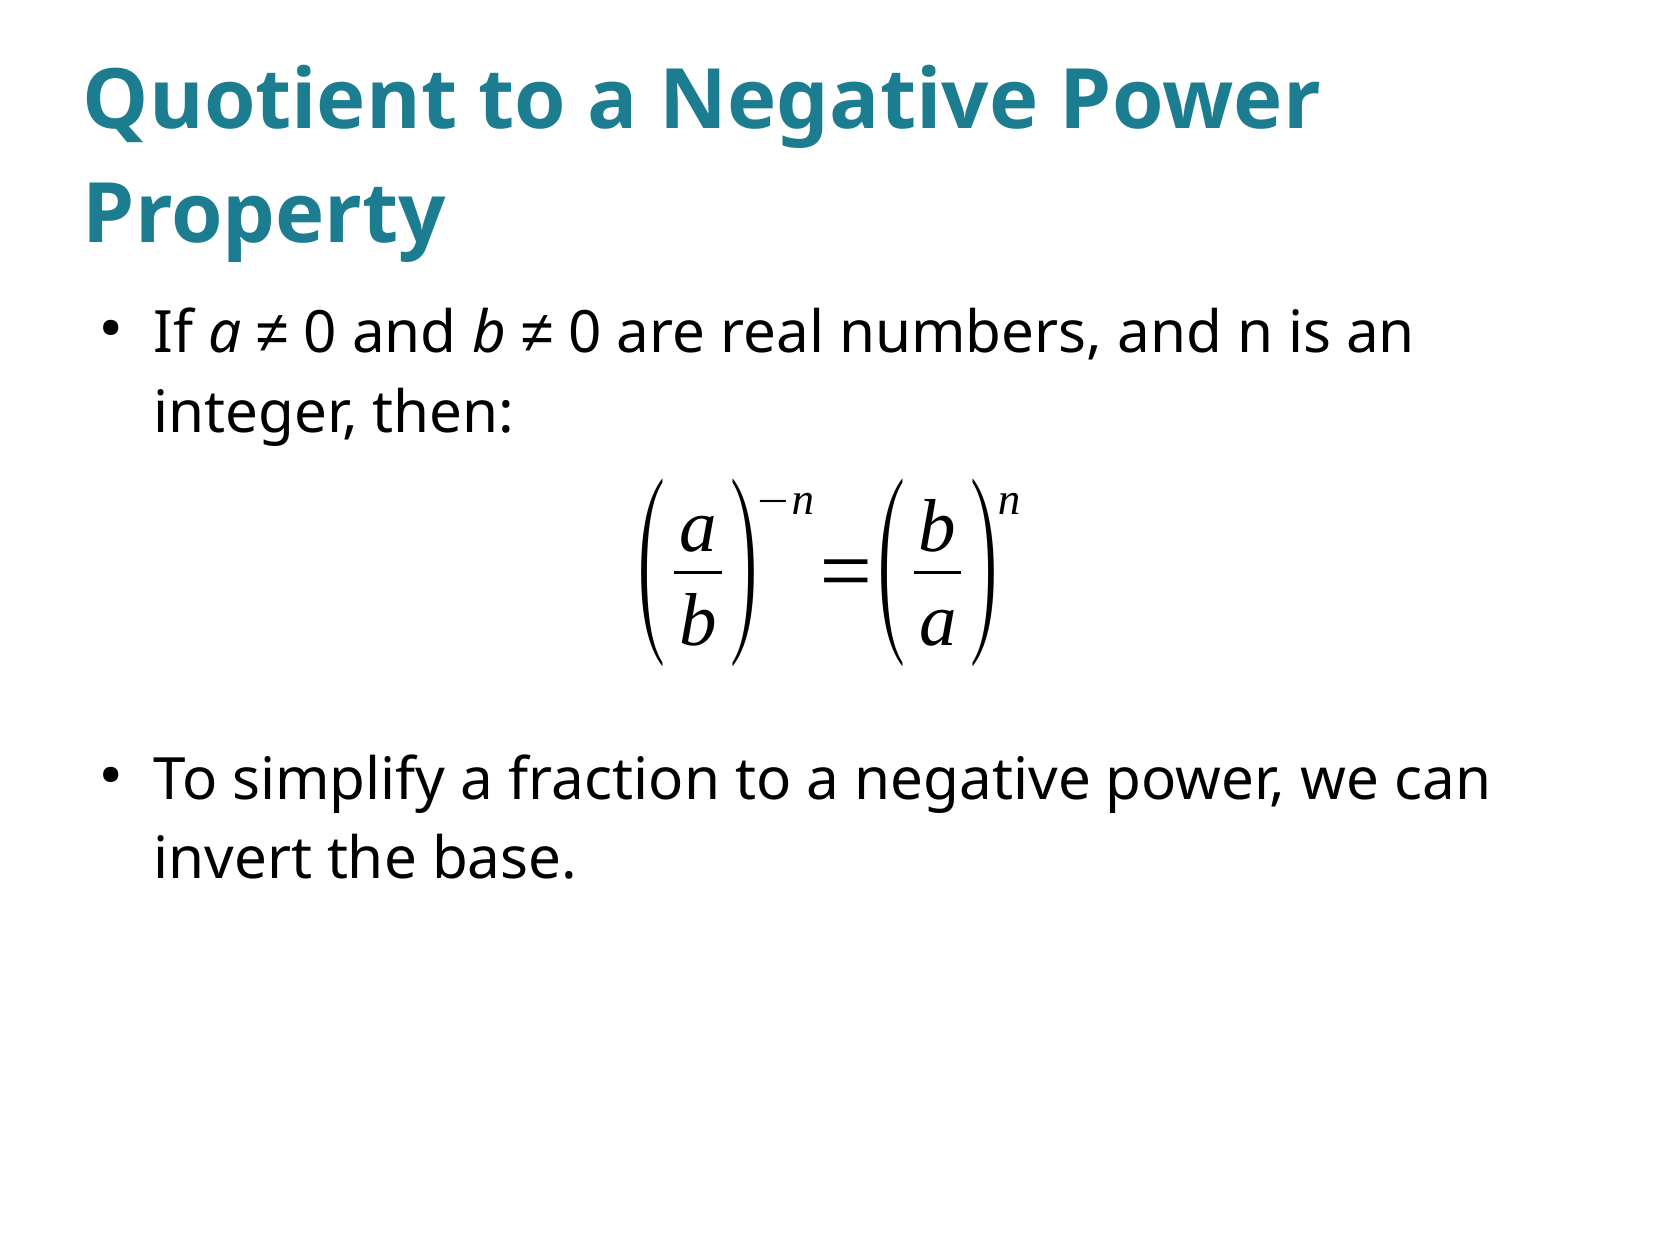

# Quotient to a Negative Power Property
If a ≠ 0 and b ≠ 0 are real numbers, and n is an integer, then:
To simplify a fraction to a negative power, we can invert the base.